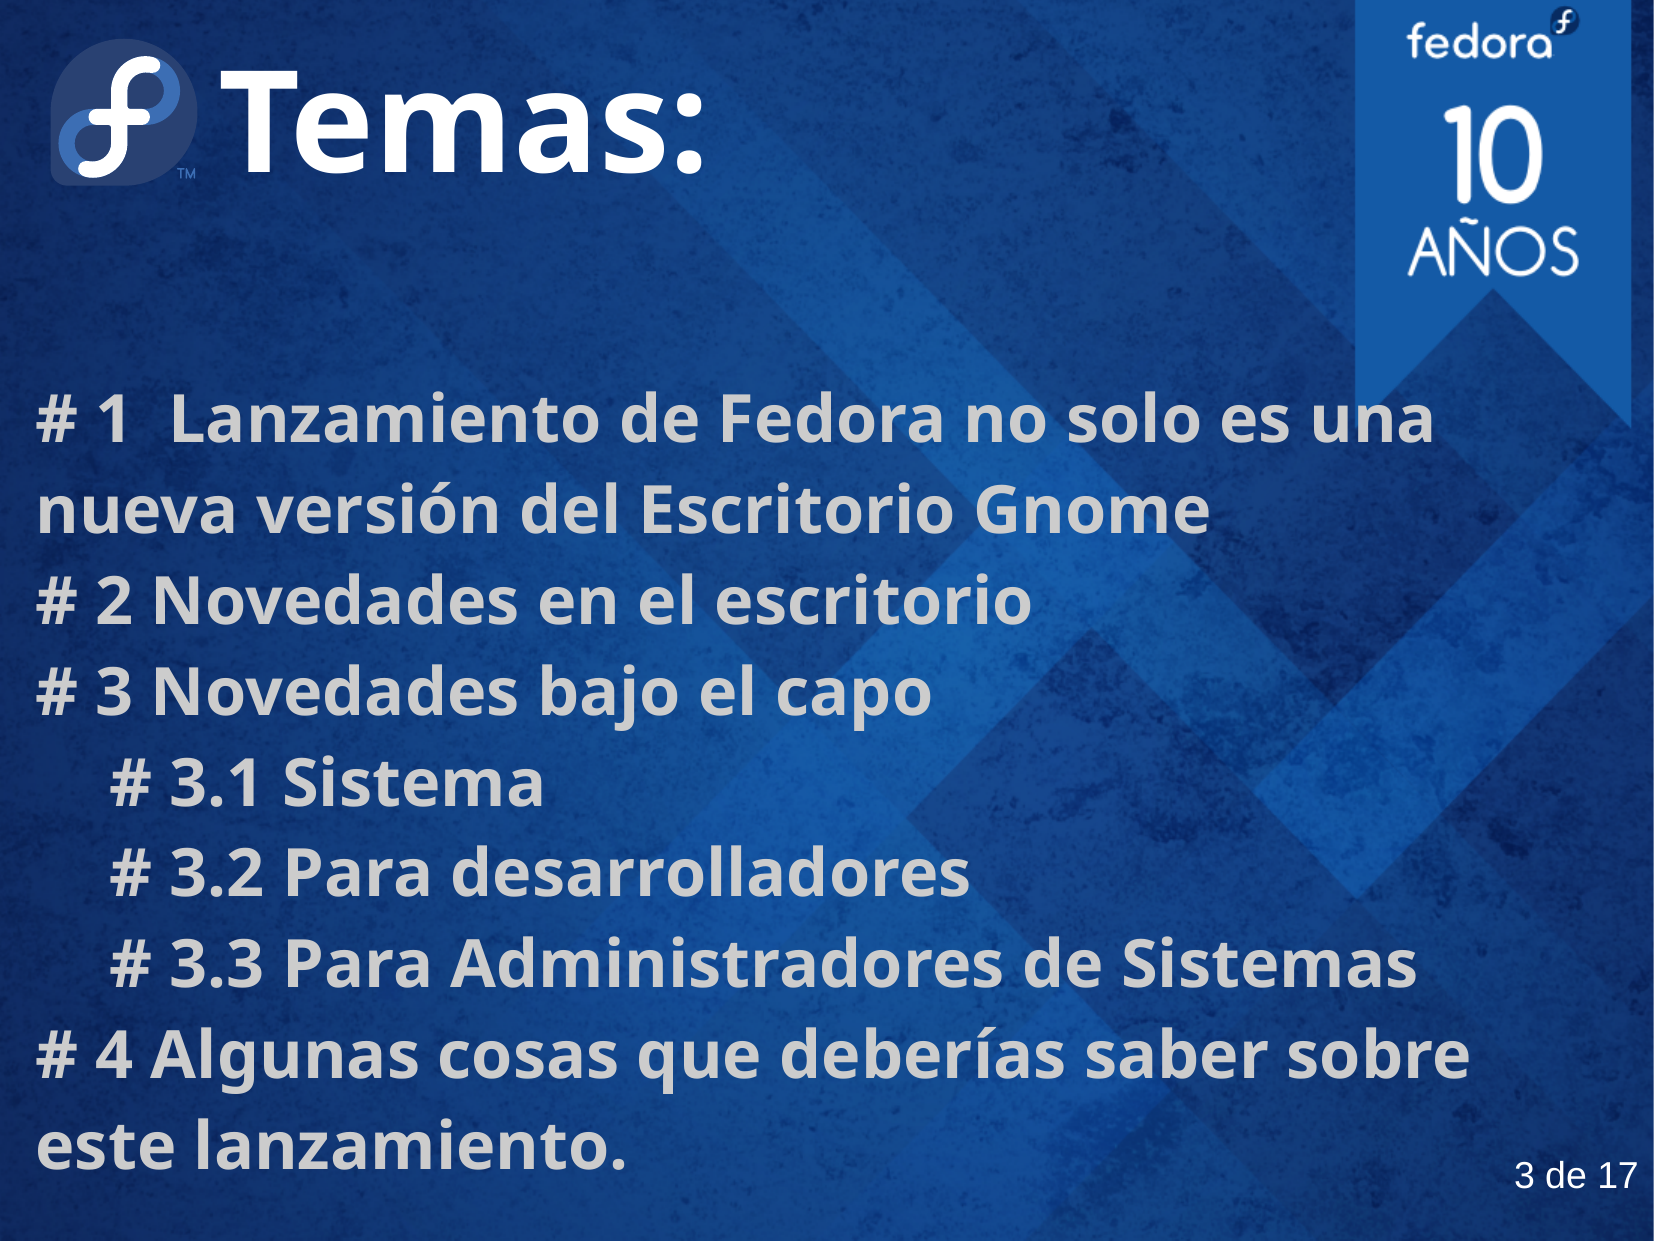

# Temas:
# 1 Lanzamiento de Fedora no solo es una nueva versión del Escritorio Gnome
# 2 Novedades en el escritorio
# 3 Novedades bajo el capo
	# 3.1 Sistema
	# 3.2 Para desarrolladores
	# 3.3 Para Administradores de Sistemas
# 4 Algunas cosas que deberías saber sobre este lanzamiento.
 de 17